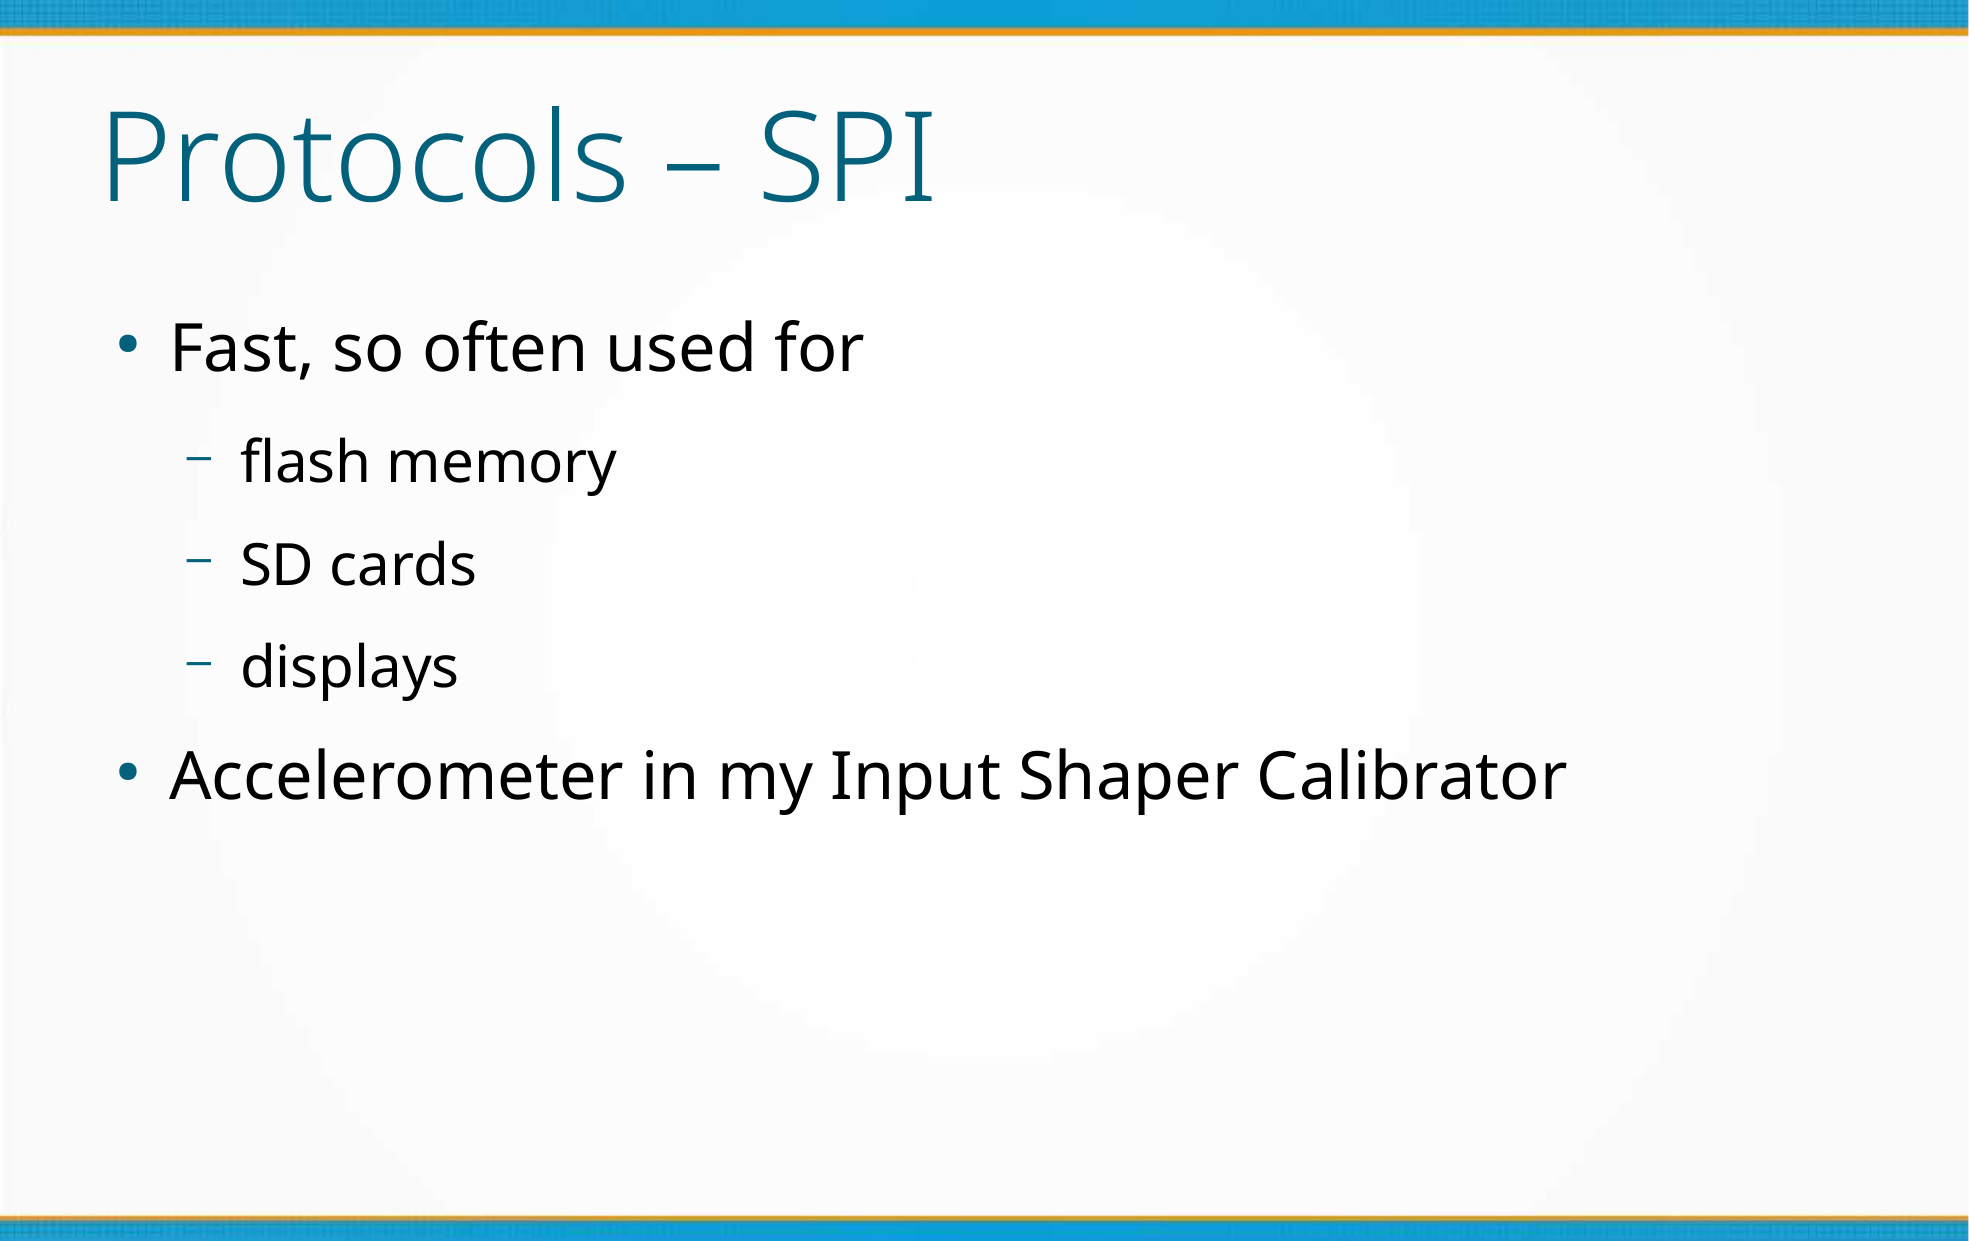

# Protocols – SPI
Fast, so often used for
flash memory
SD cards
displays
Accelerometer in my Input Shaper Calibrator